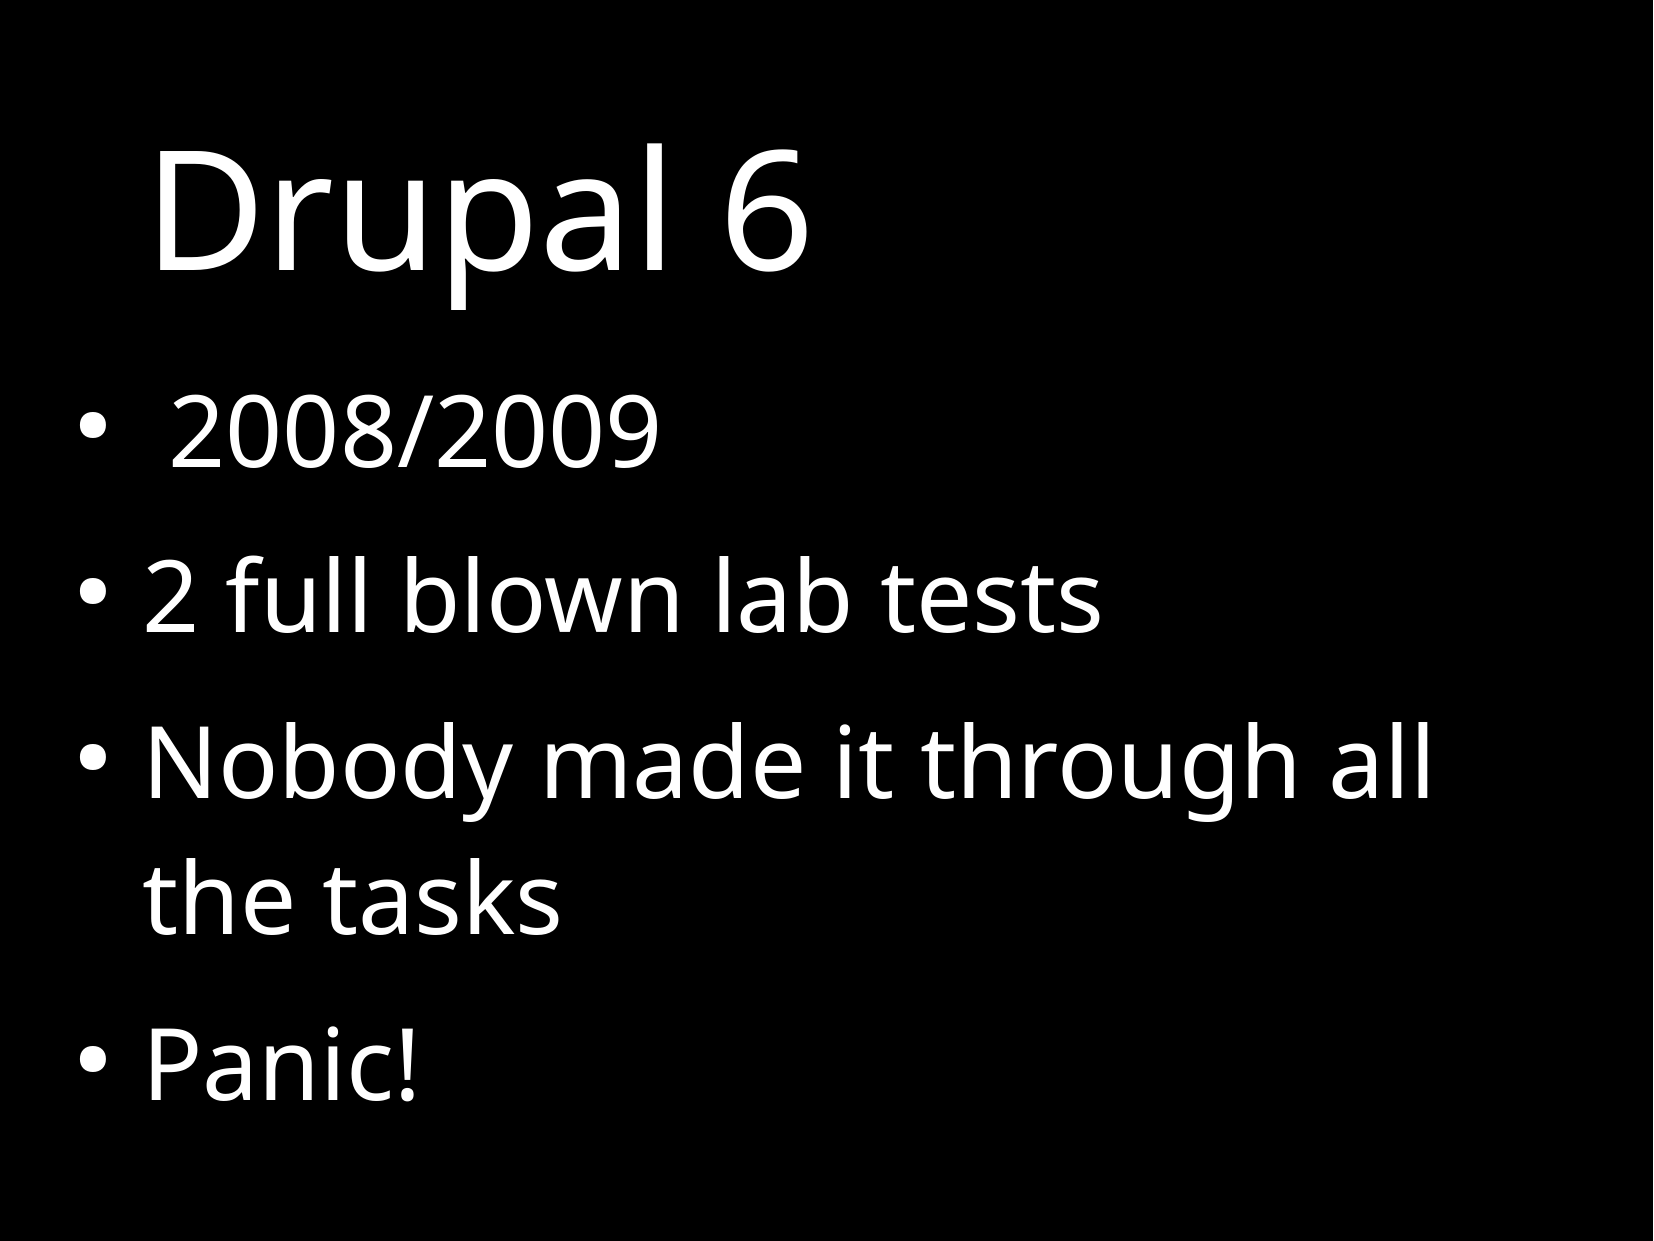

# Drupal 6
 2008/2009
2 full blown lab tests
Nobody made it through all the tasks
Panic!